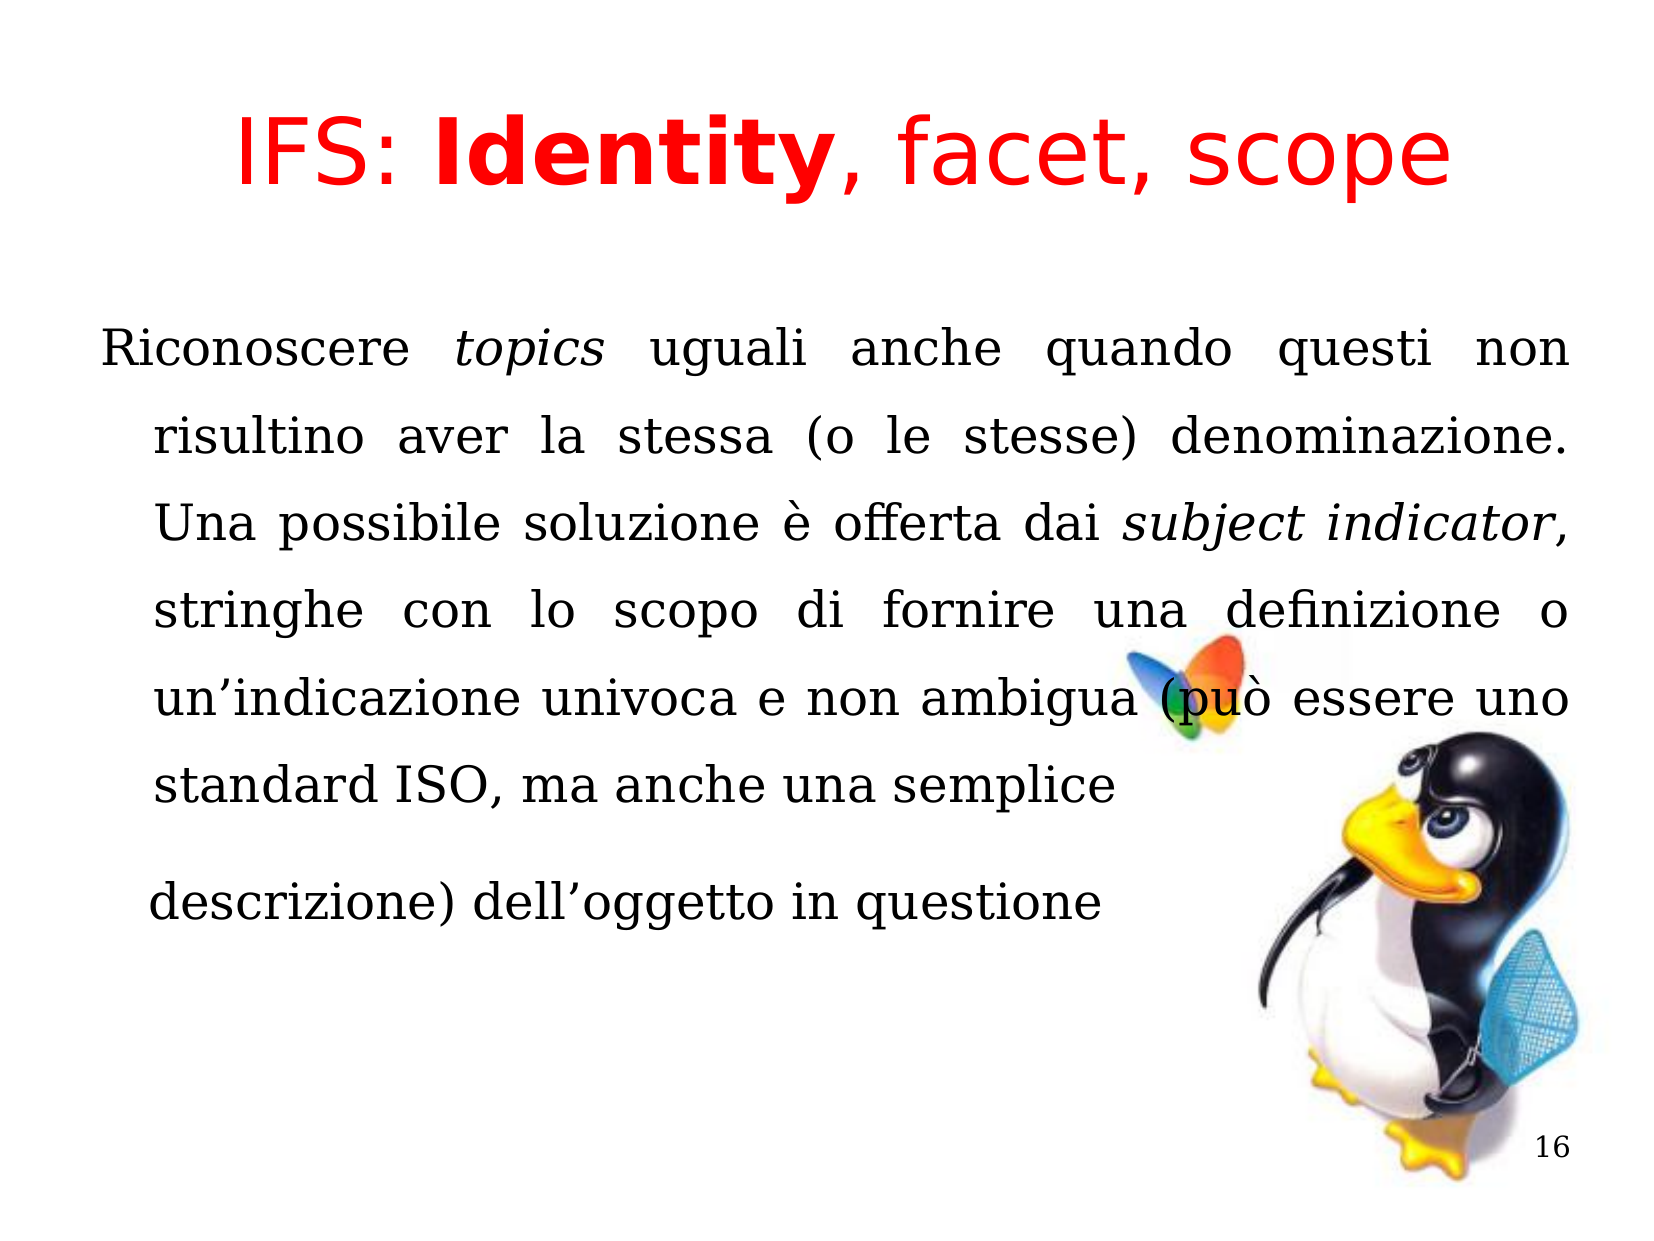

# IFS: Identity, facet, scope
Riconoscere topics uguali anche quando questi non risultino aver la stessa (o le stesse) denominazione. Una possibile soluzione è offerta dai subject indicator, stringhe con lo scopo di fornire una definizione o un’indicazione univoca e non ambigua (può essere uno standard ISO, ma anche una semplice
 descrizione) dell’oggetto in questione
16